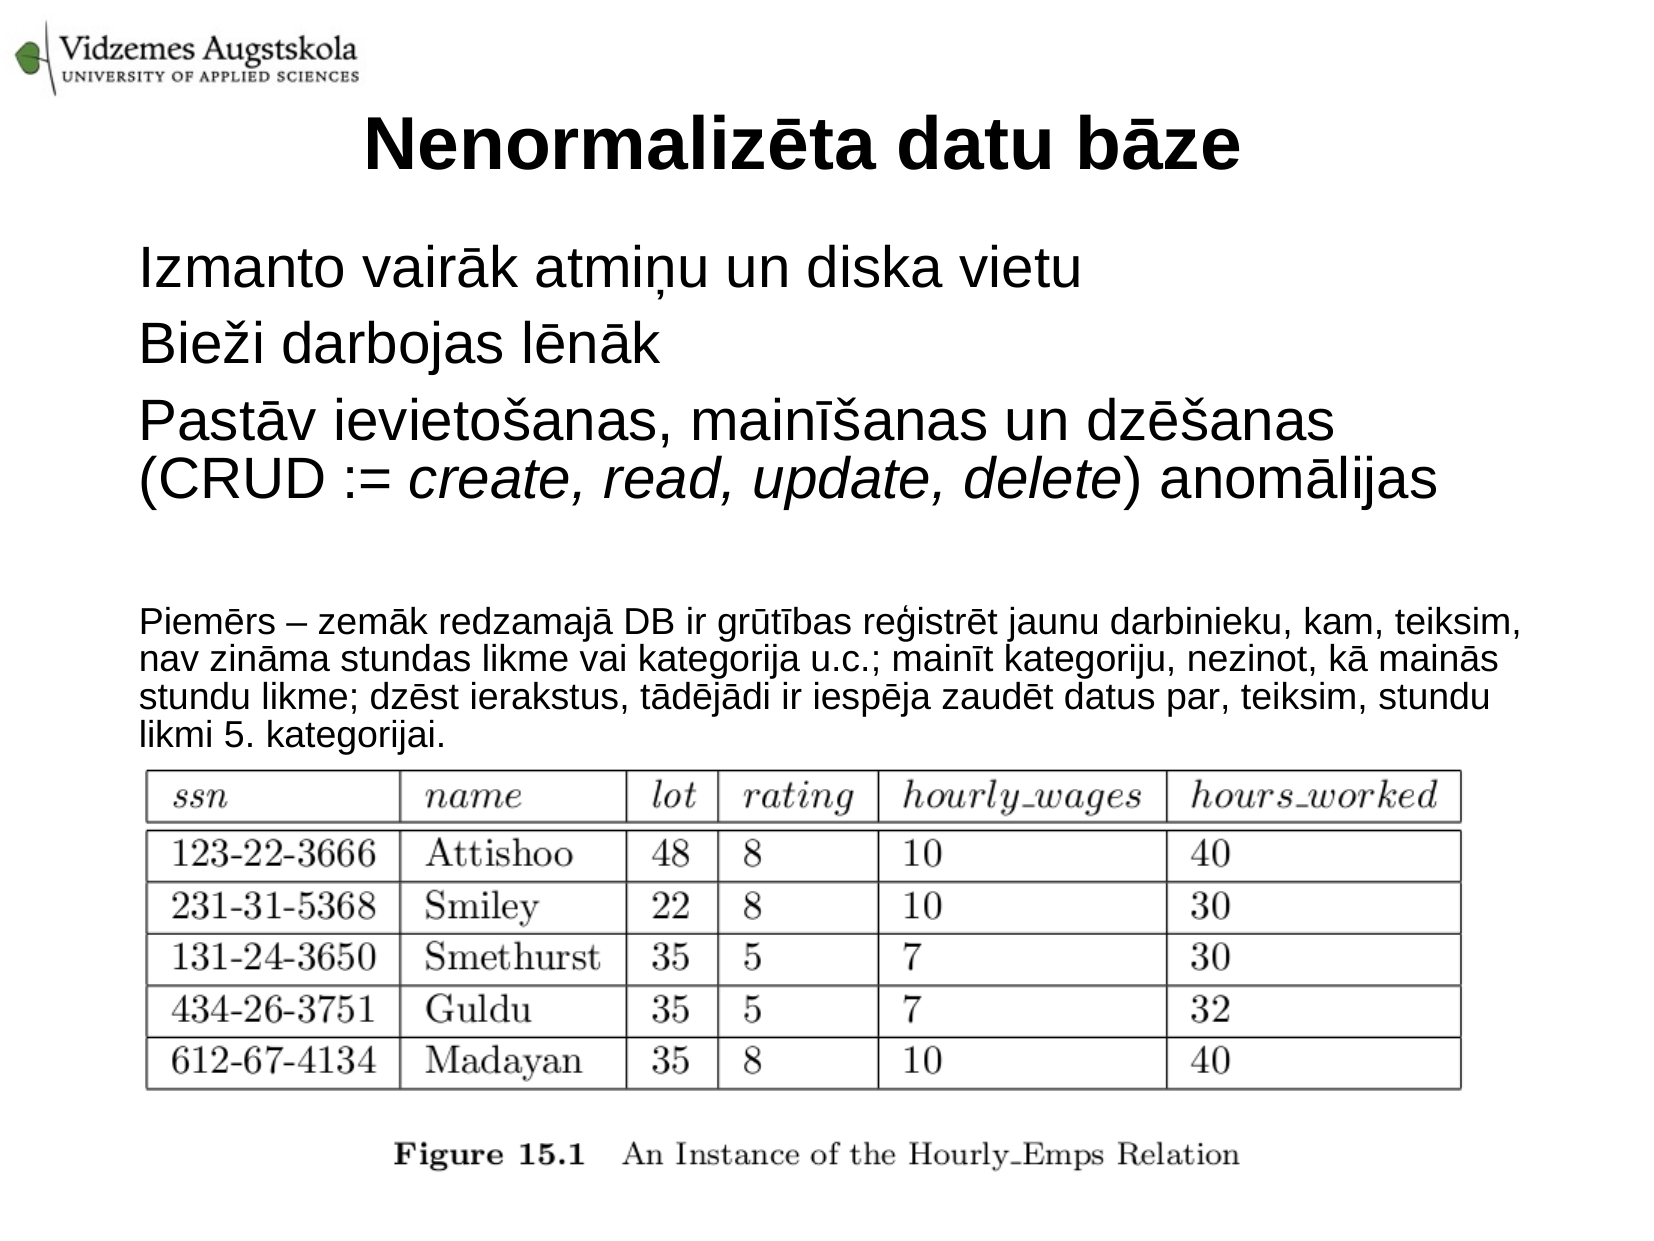

# Nenormalizēta datu bāze
Izmanto vairāk atmiņu un diska vietu
Bieži darbojas lēnāk
Pastāv ievietošanas, mainīšanas un dzēšanas (CRUD := create, read, update, delete) anomālijas
Piemērs – zemāk redzamajā DB ir grūtības reģistrēt jaunu darbinieku, kam, teiksim, nav zināma stundas likme vai kategorija u.c.; mainīt kategoriju, nezinot, kā mainās stundu likme; dzēst ierakstus, tādējādi ir iespēja zaudēt datus par, teiksim, stundu likmi 5. kategorijai.